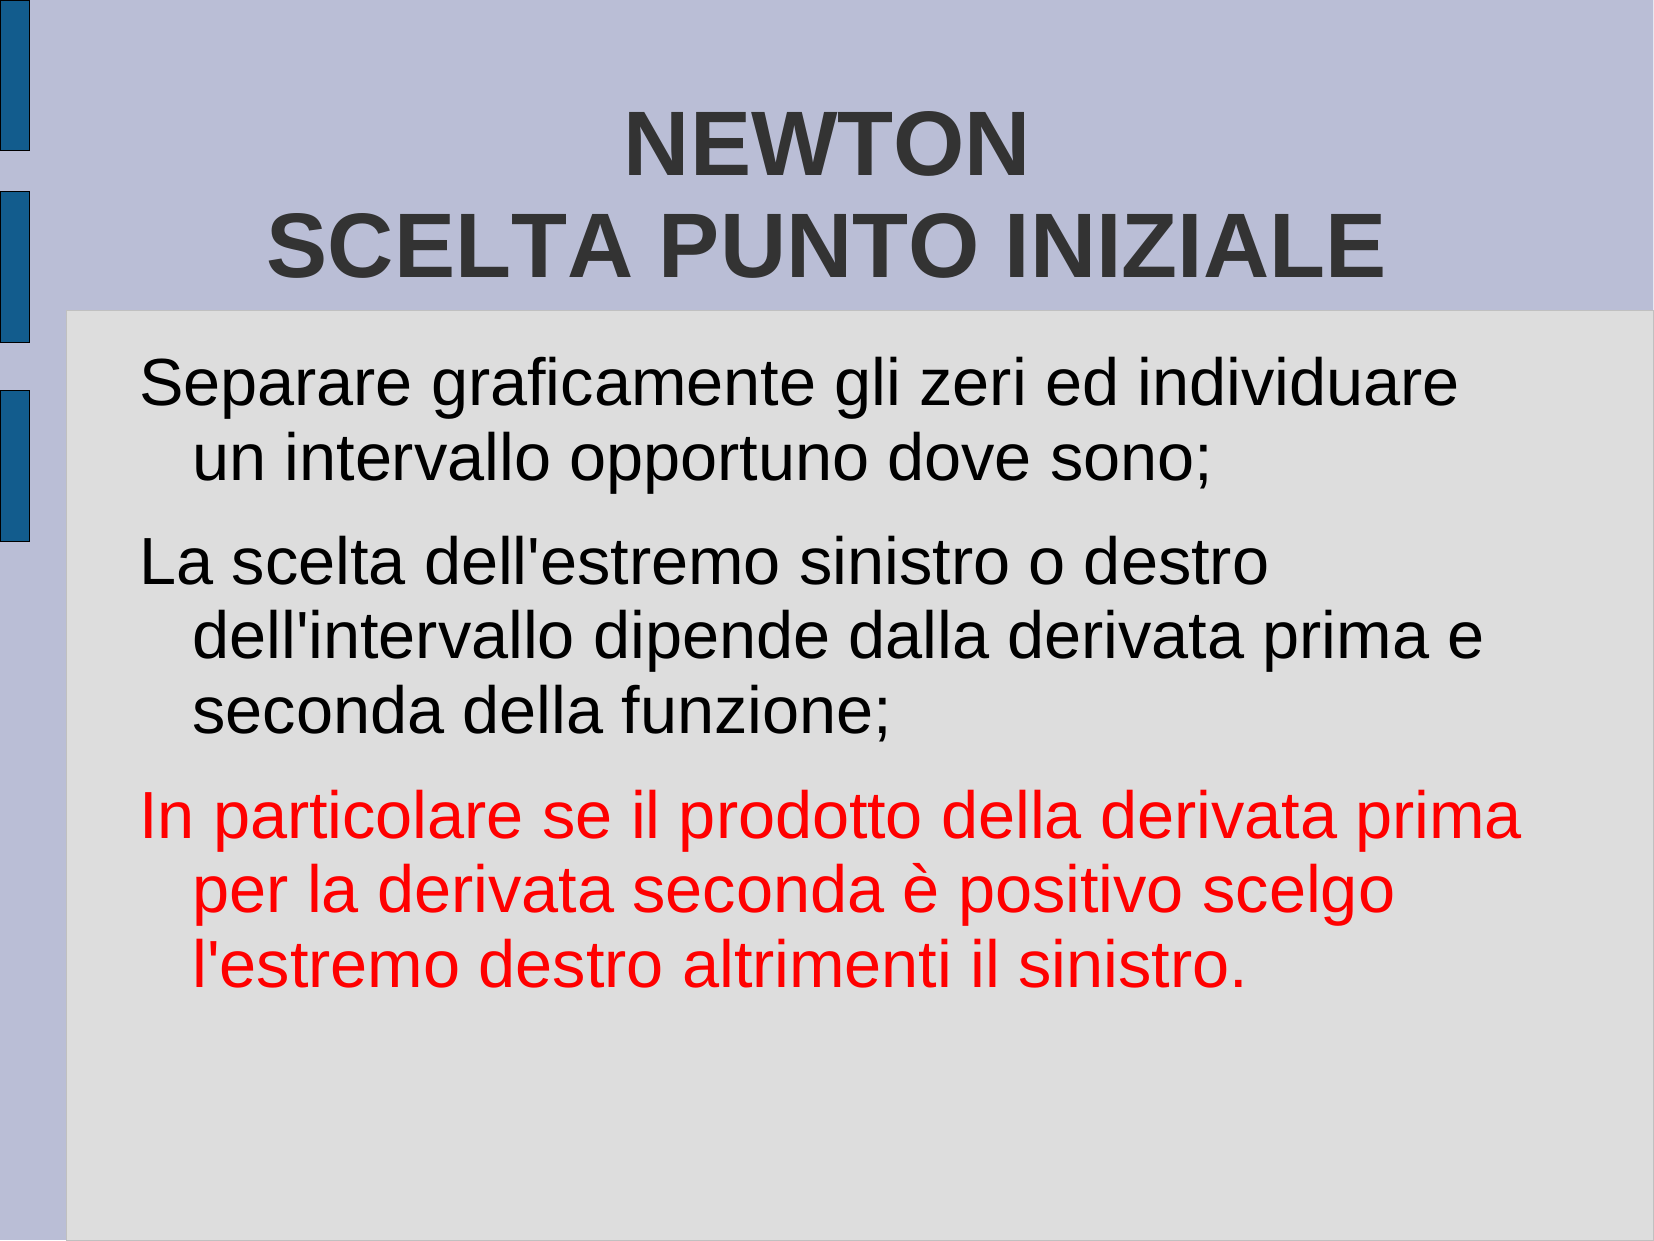

# NEWTON SCELTA PUNTO INIZIALE
Separare graficamente gli zeri ed individuare un intervallo opportuno dove sono;
La scelta dell'estremo sinistro o destro dell'intervallo dipende dalla derivata prima e seconda della funzione;
In particolare se il prodotto della derivata prima per la derivata seconda è positivo scelgo l'estremo destro altrimenti il sinistro.